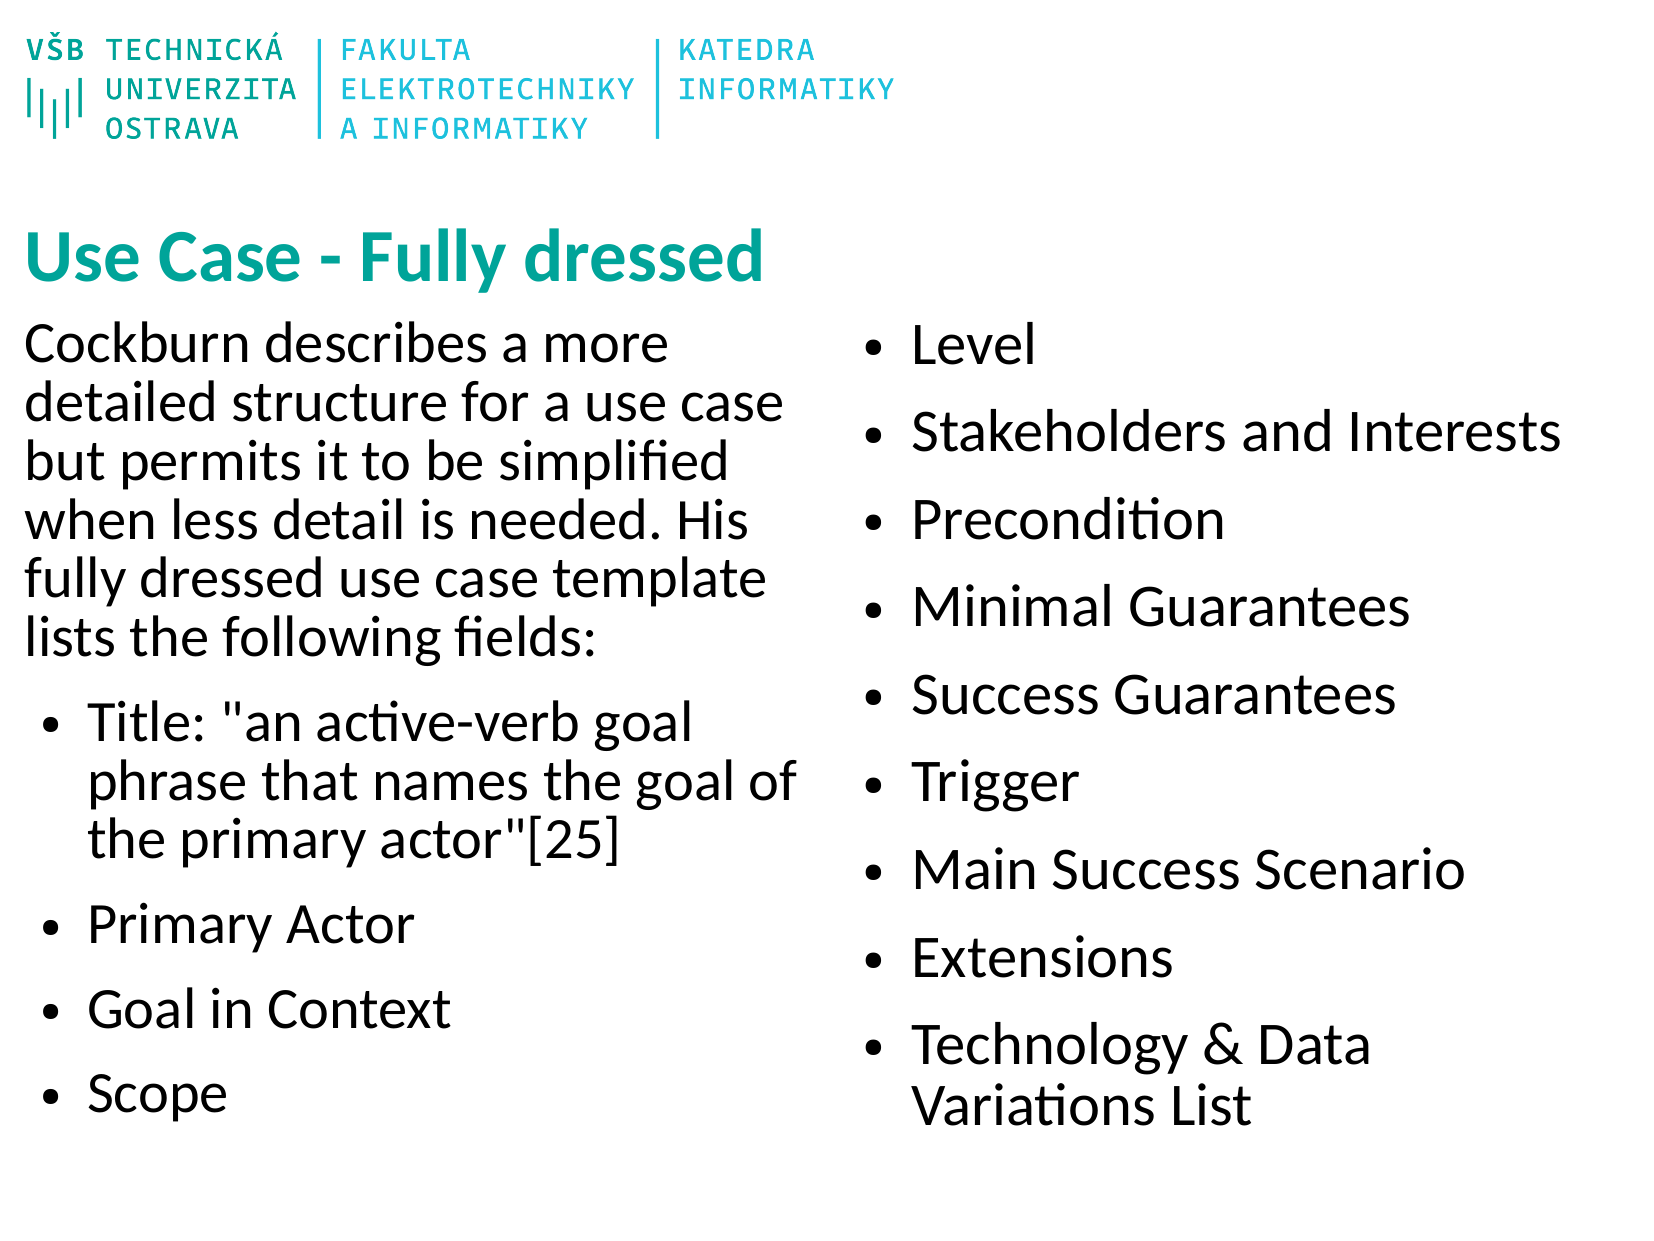

# Use Case - Fully dressed
Cockburn describes a more detailed structure for a use case but permits it to be simplified when less detail is needed. His fully dressed use case template lists the following fields:
Title: "an active-verb goal phrase that names the goal of the primary actor"[25]
Primary Actor
Goal in Context
Scope
Level
Stakeholders and Interests
Precondition
Minimal Guarantees
Success Guarantees
Trigger
Main Success Scenario
Extensions
Technology & Data Variations List